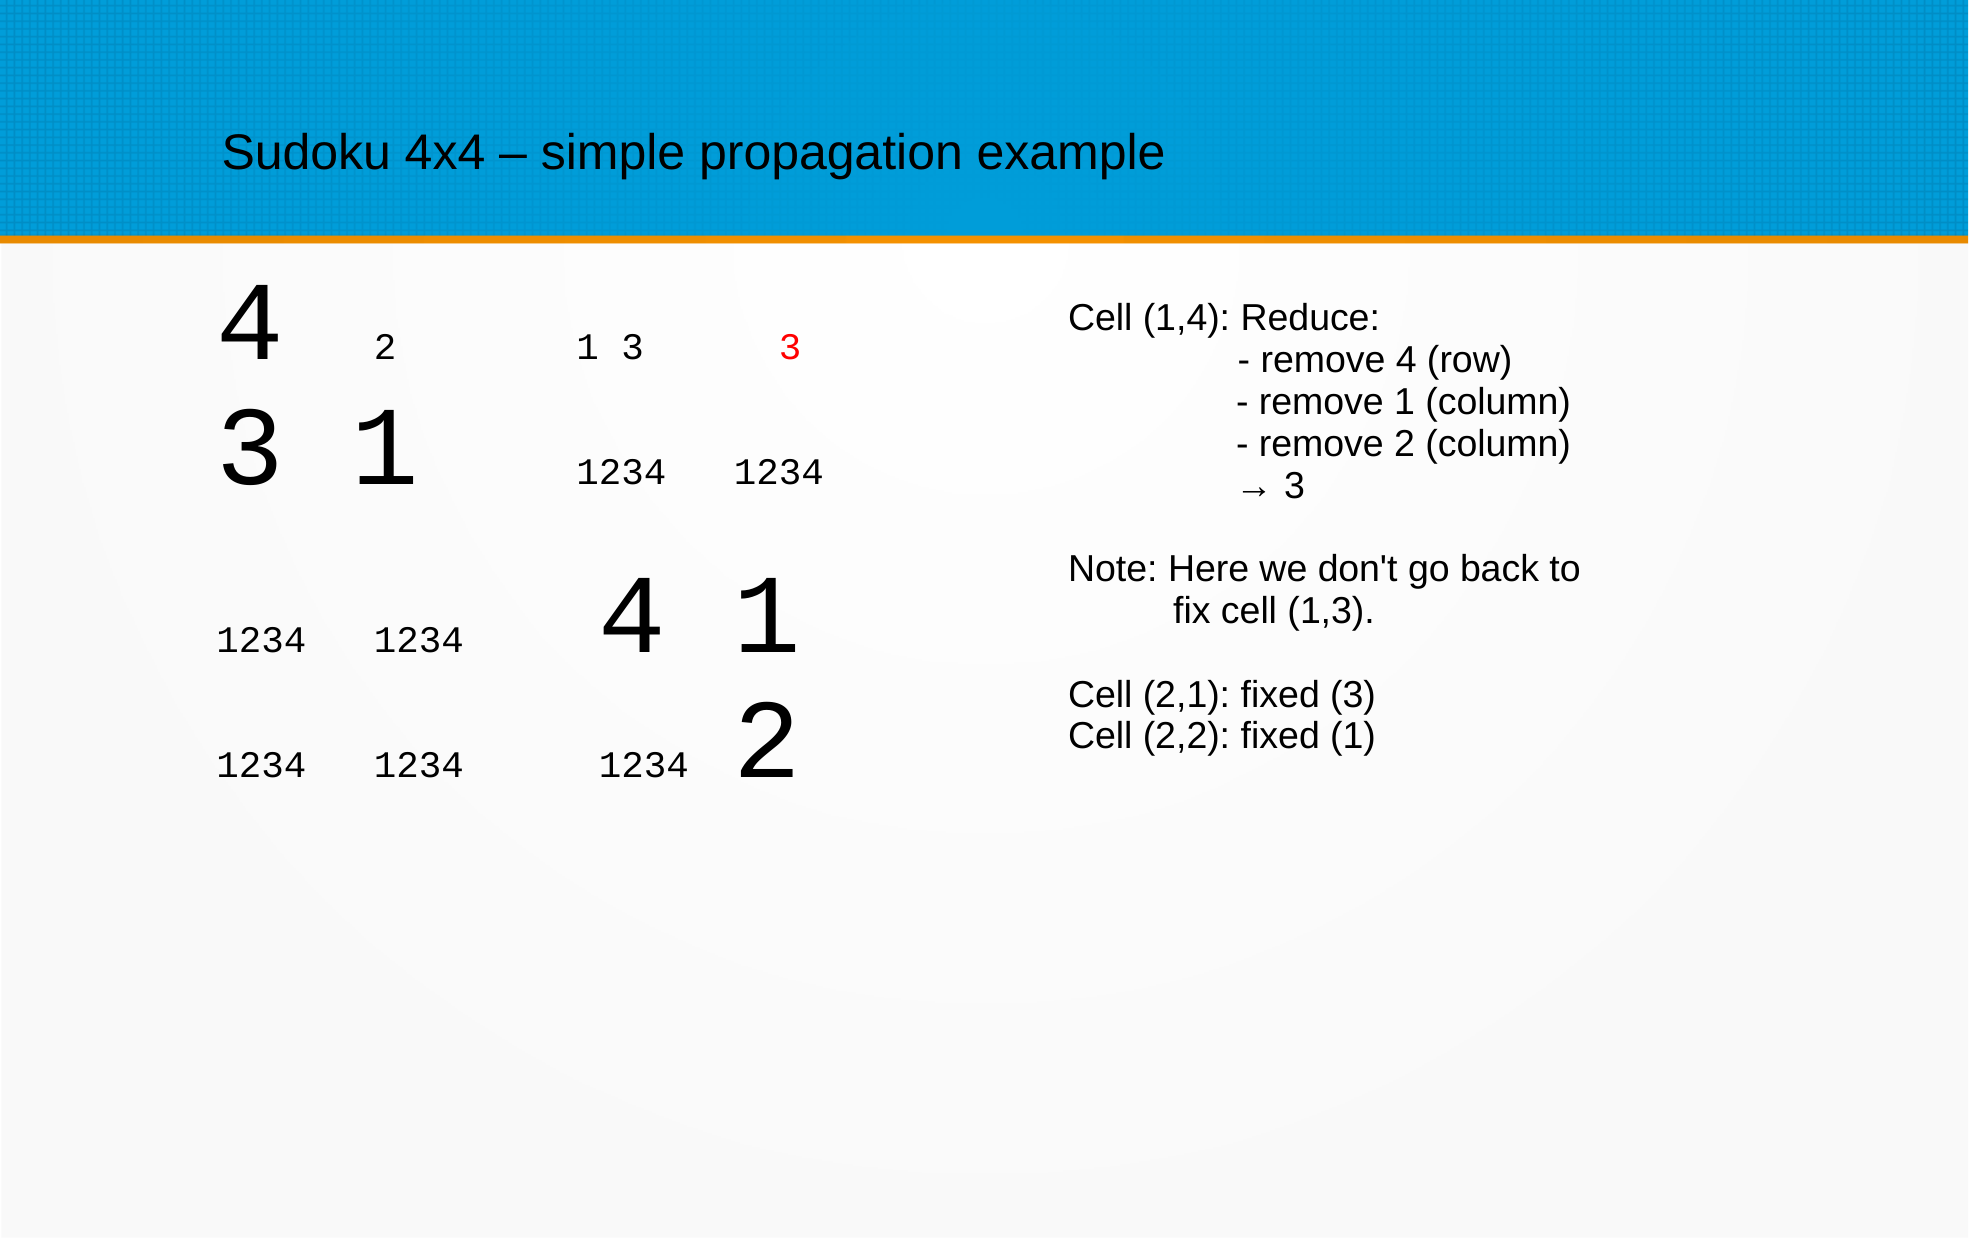

Sudoku 4x4 – simple propagation example
Cell (1,4): Reduce:
	 - remove 4 (row)
 - remove 1 (column)
 - remove 2 (column)
 → 3
Note: Here we don't go back to
 fix cell (1,3).
Cell (2,1): fixed (3)
Cell (2,2): fixed (1)
4 2 1 3 3
3 1 1234 1234
1234 1234 4 1
1234 1234 1234 2